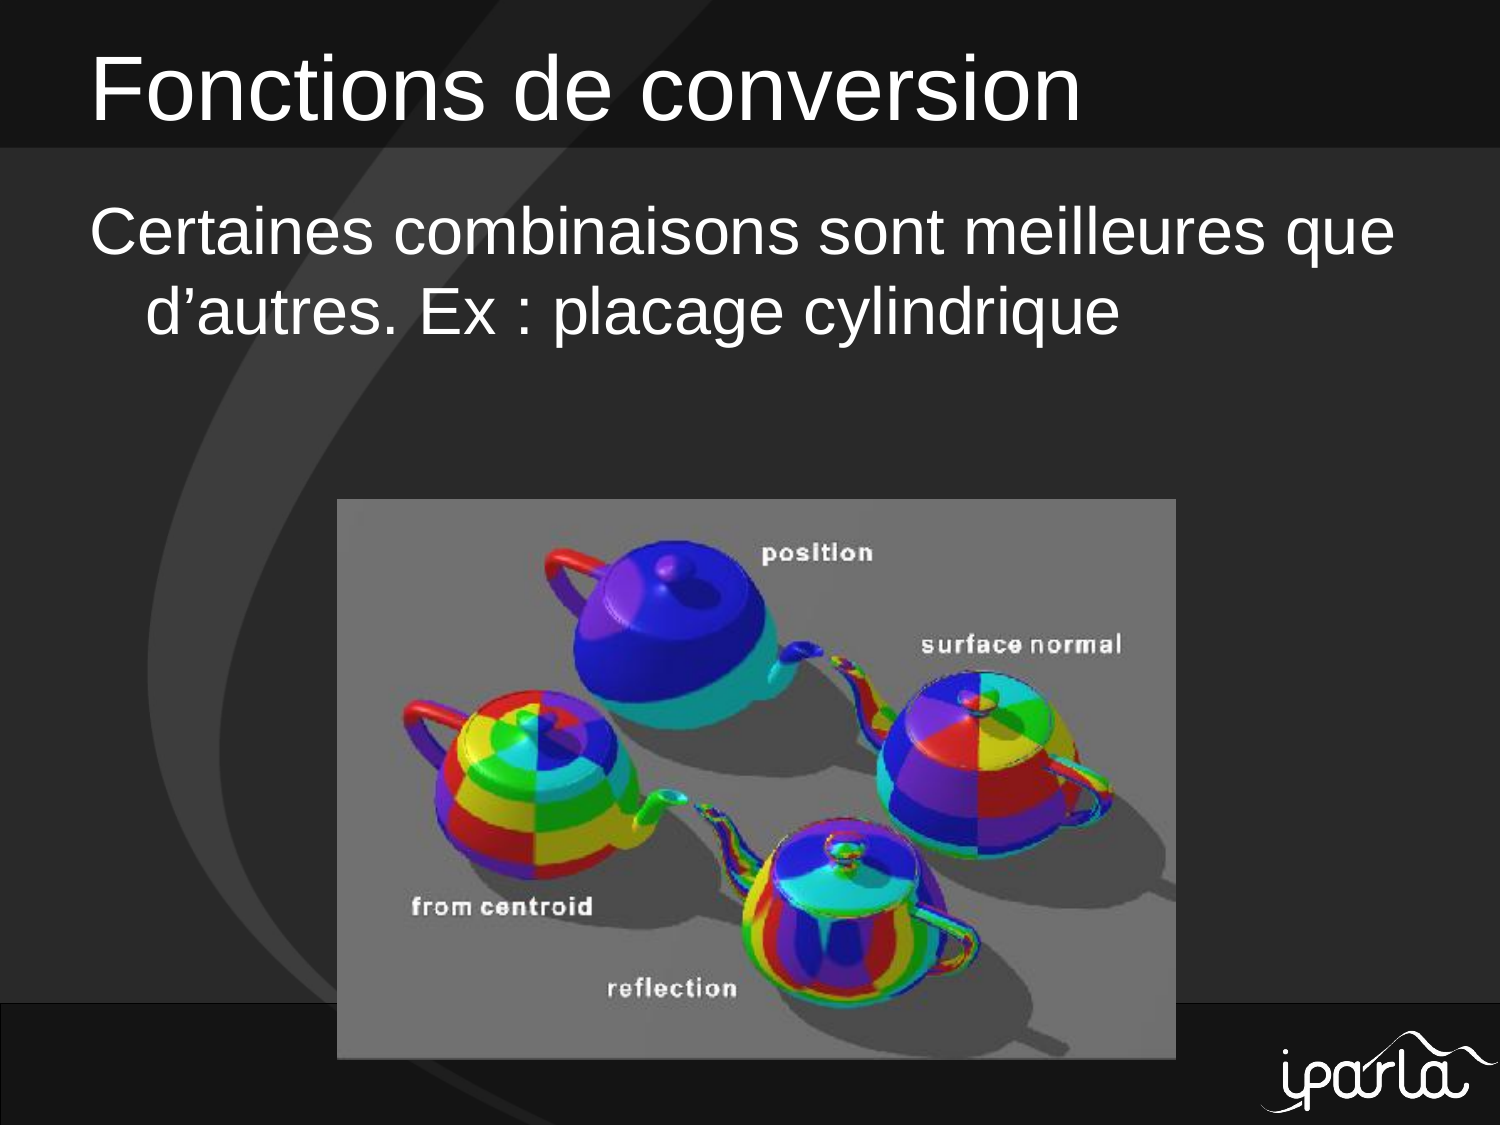

# Fonctions de conversion
Certaines combinaisons sont meilleures que d’autres. Ex : placage cylindrique